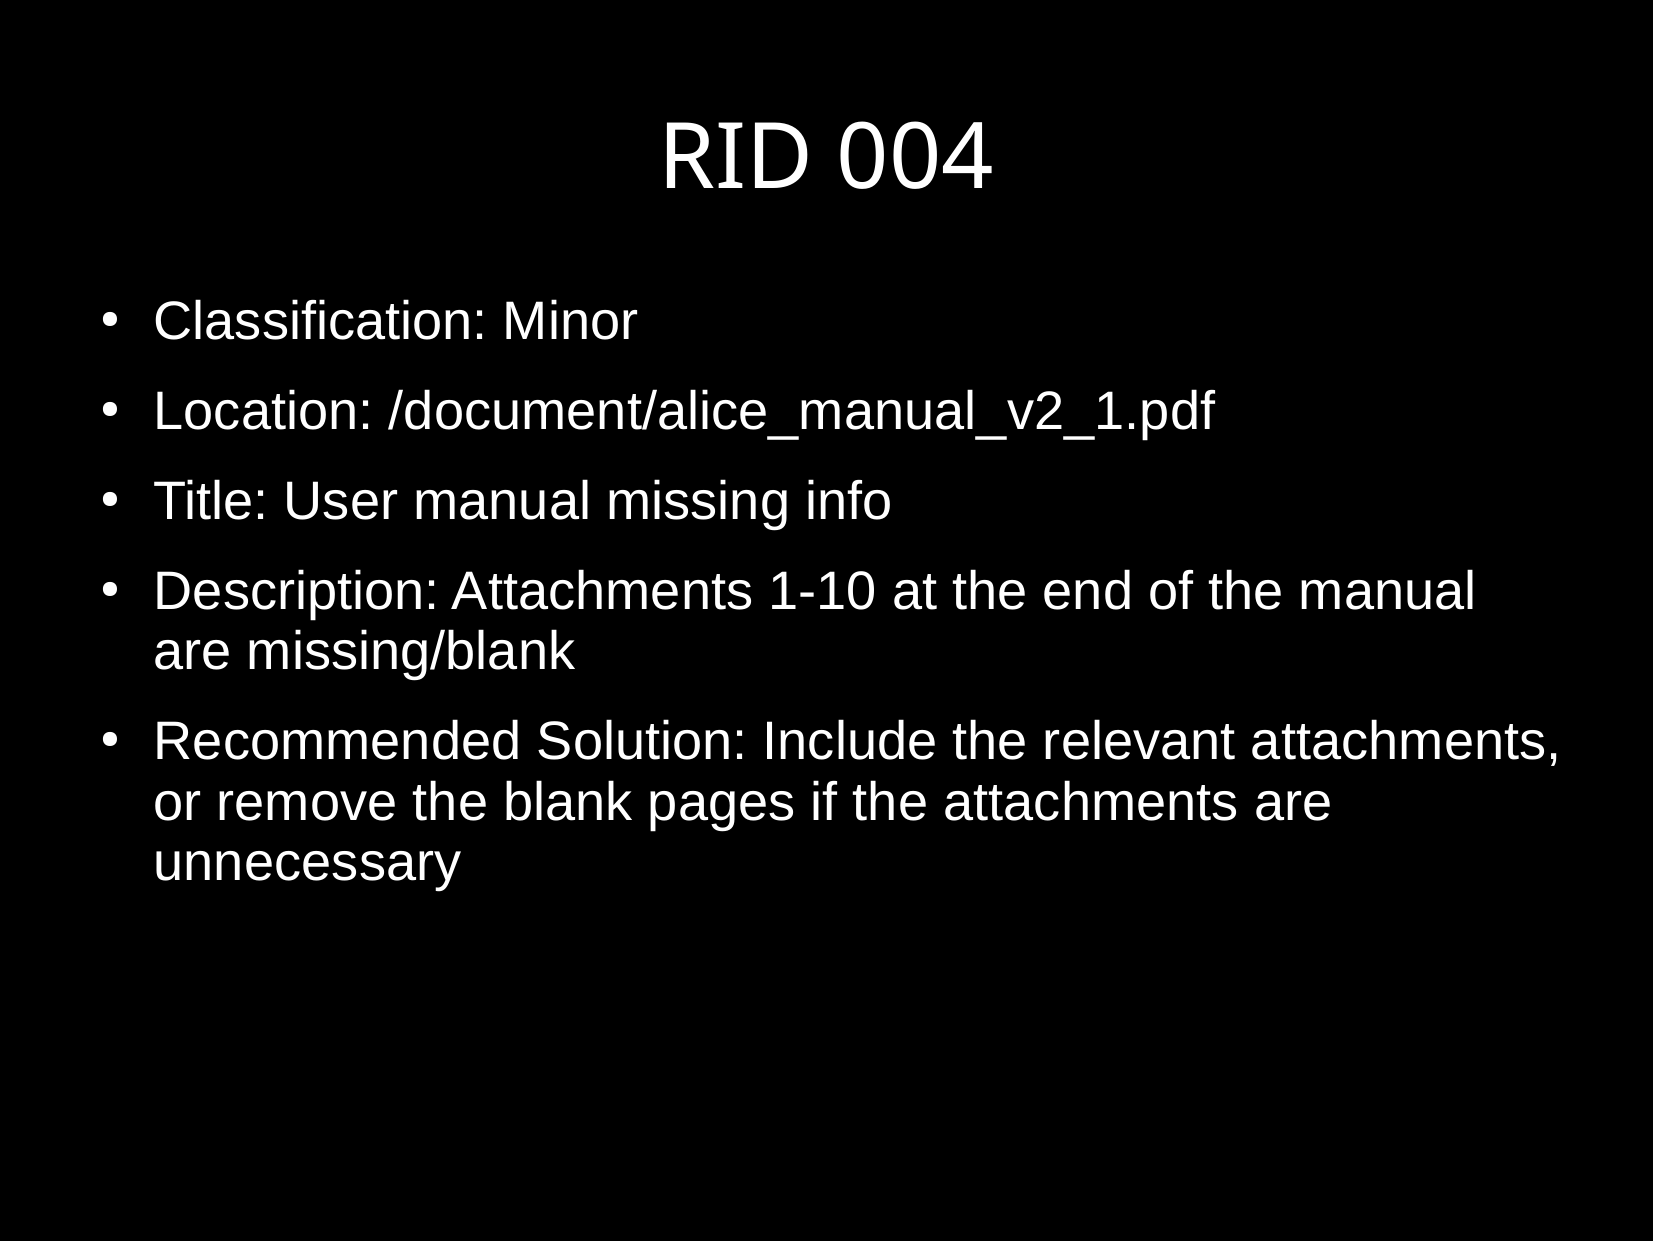

# RID 004
Classification: Minor
Location: /document/alice_manual_v2_1.pdf
Title: User manual missing info
Description: Attachments 1-10 at the end of the manual are missing/blank
Recommended Solution: Include the relevant attachments, or remove the blank pages if the attachments are unnecessary